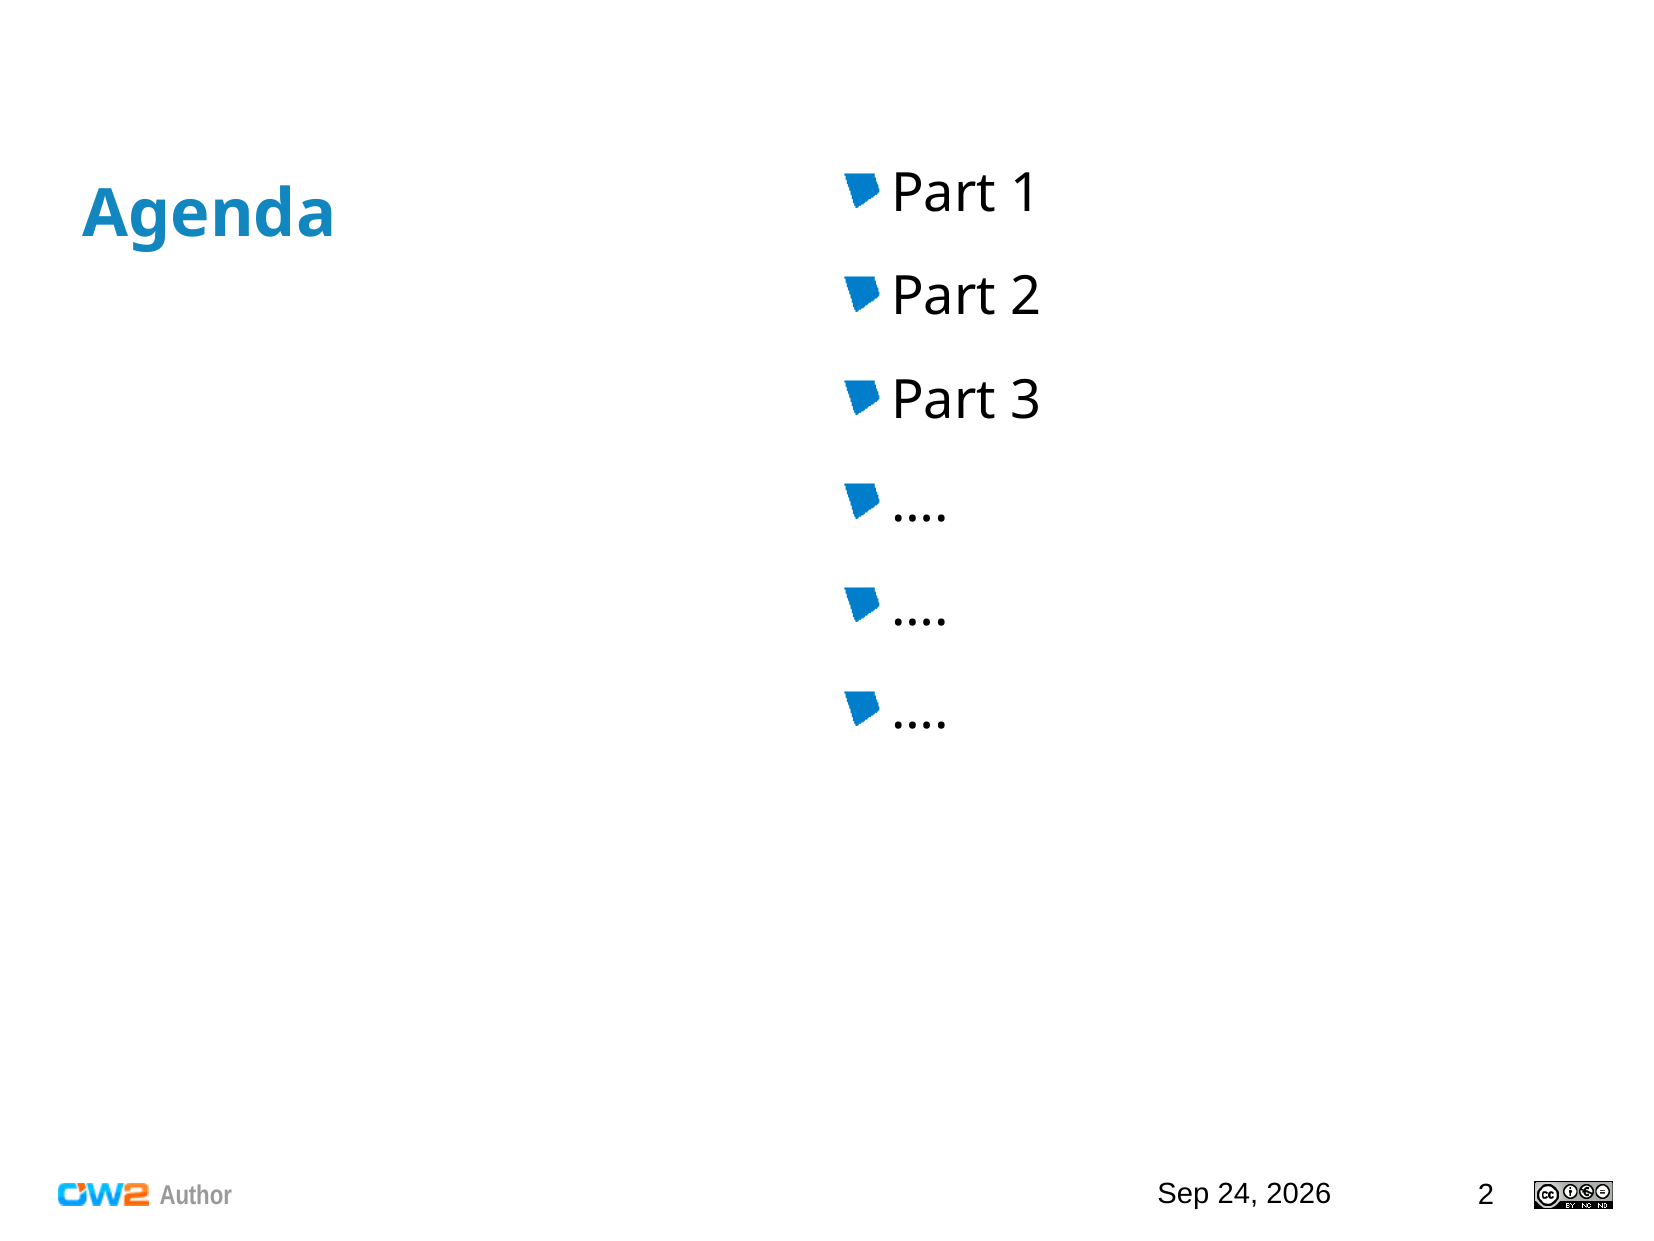

Part 1
Part 2
Part 3
….
….
….
# Agenda
2